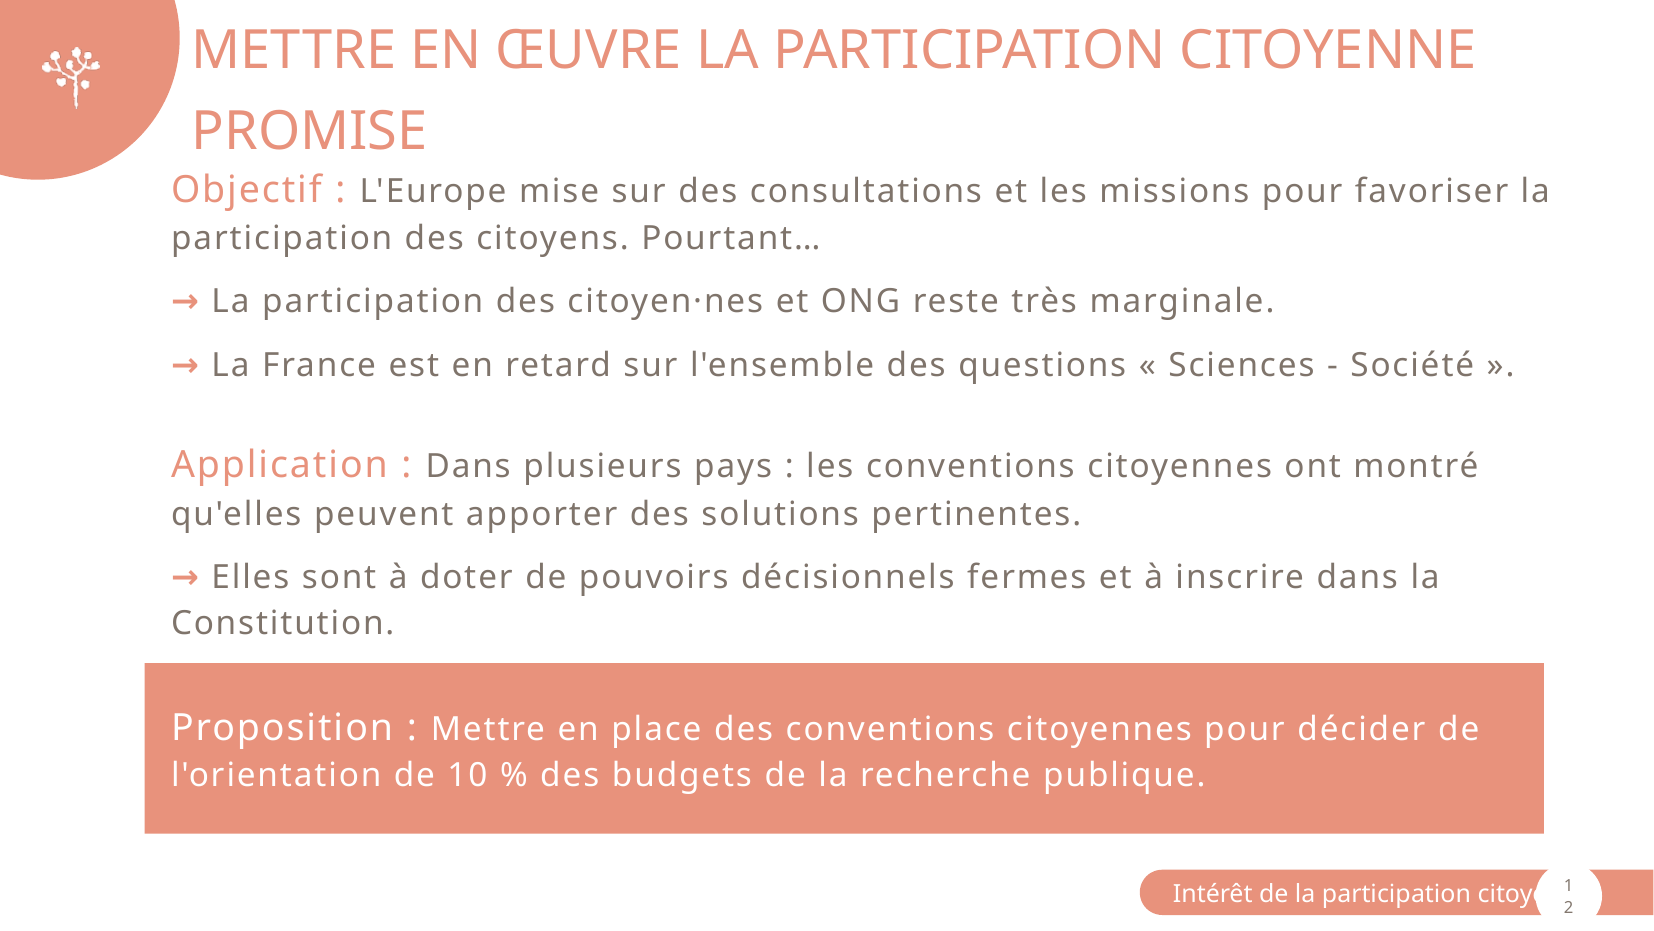

# METTRE EN ŒUVRE LA PARTICIPATION CITOYENNE PROMISE
Objectif : L'Europe mise sur des consultations et les missions pour favoriser la participation des citoyens. Pourtant…
→ La participation des citoyen·nes et ONG reste très marginale.
→ La France est en retard sur l'ensemble des questions « Sciences - Société ».
Application : Dans plusieurs pays : les conventions citoyennes ont montré qu'elles peuvent apporter des solutions pertinentes.
→ Elles sont à doter de pouvoirs décisionnels fermes et à inscrire dans la Constitution.
Proposition : Mettre en place des conventions citoyennes pour décider de l'orientation de 10 % des budgets de la recherche publique.
12
12
Intérêt de la participation citoyenne